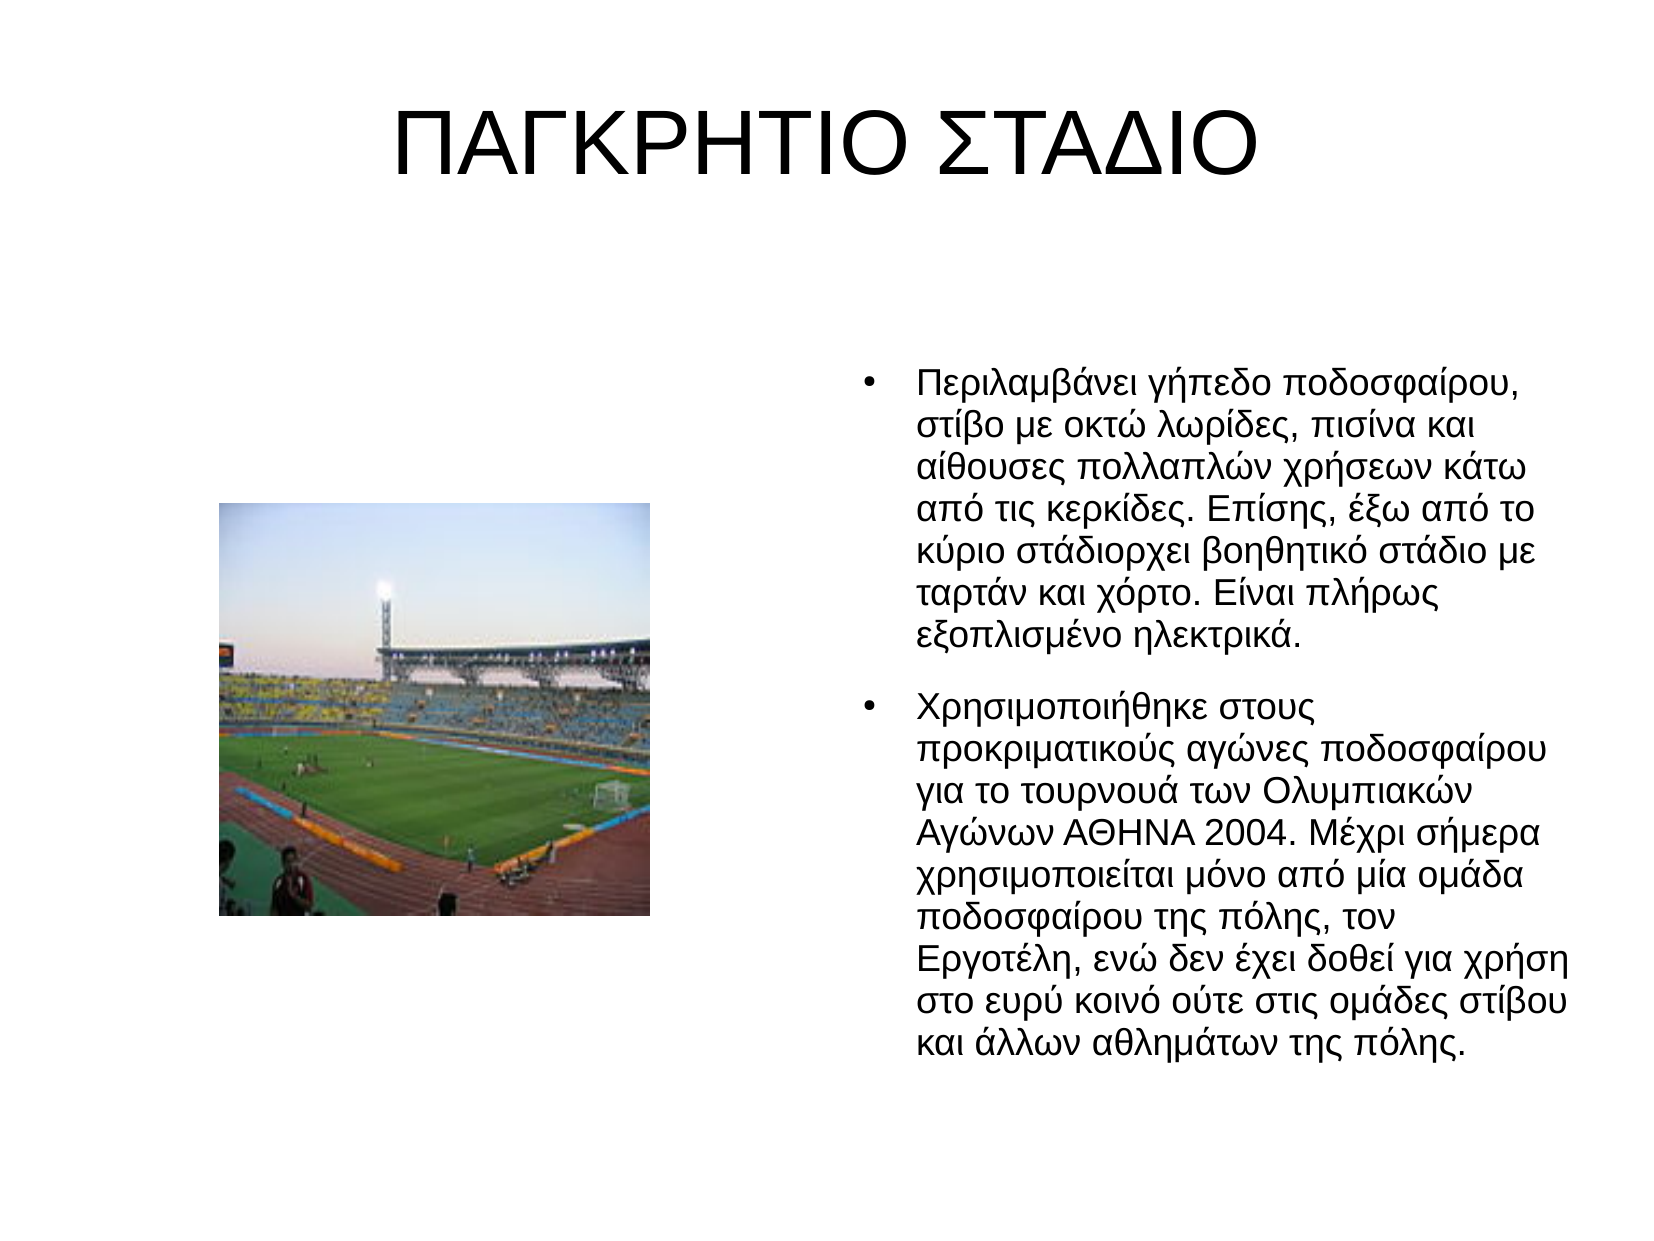

# ΠΑΓΚΡΗΤΙΟ ΣΤΑΔΙΟ
Περιλαμβάνει γήπεδο ποδοσφαίρου, στίβο με οκτώ λωρίδες, πισίνα και αίθουσες πολλαπλών χρήσεων κάτω από τις κερκίδες. Επίσης, έξω από το κύριο στάδιορχει βοηθητικό στάδιο με ταρτάν και χόρτο. Είναι πλήρως εξοπλισμένο ηλεκτρικά.
Χρησιμοποιήθηκε στους προκριματικούς αγώνες ποδοσφαίρου για το τουρνουά των Ολυμπιακών Αγώνων ΑΘΗΝΑ 2004. Μέχρι σήμερα χρησιμοποιείται μόνο από μία ομάδα ποδοσφαίρου της πόλης, τον Εργοτέλη, ενώ δεν έχει δοθεί για χρήση στο ευρύ κοινό ούτε στις ομάδες στίβου και άλλων αθλημάτων της πόλης.